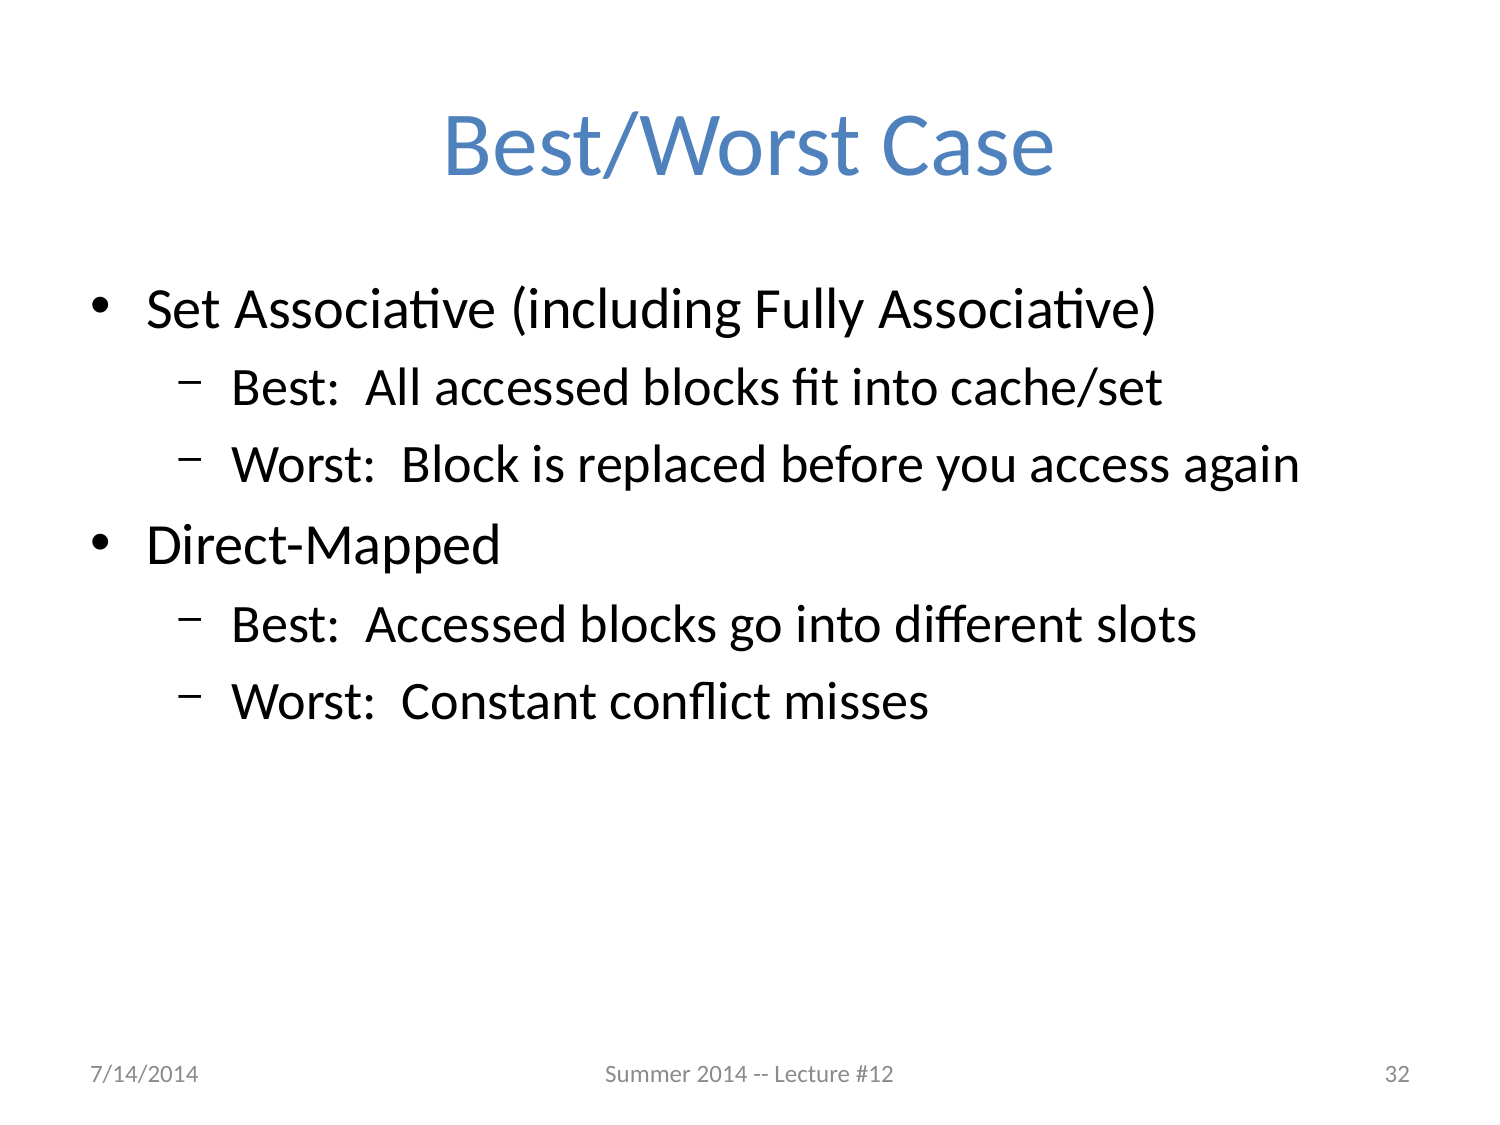

# Best/Worst Case
Set Associative (including Fully Associative)
Best: All accessed blocks fit into cache/set
Worst: Block is replaced before you access again
Direct-Mapped
Best: Accessed blocks go into different slots
Worst: Constant conflict misses
7/14/2014
Summer 2014 -- Lecture #12